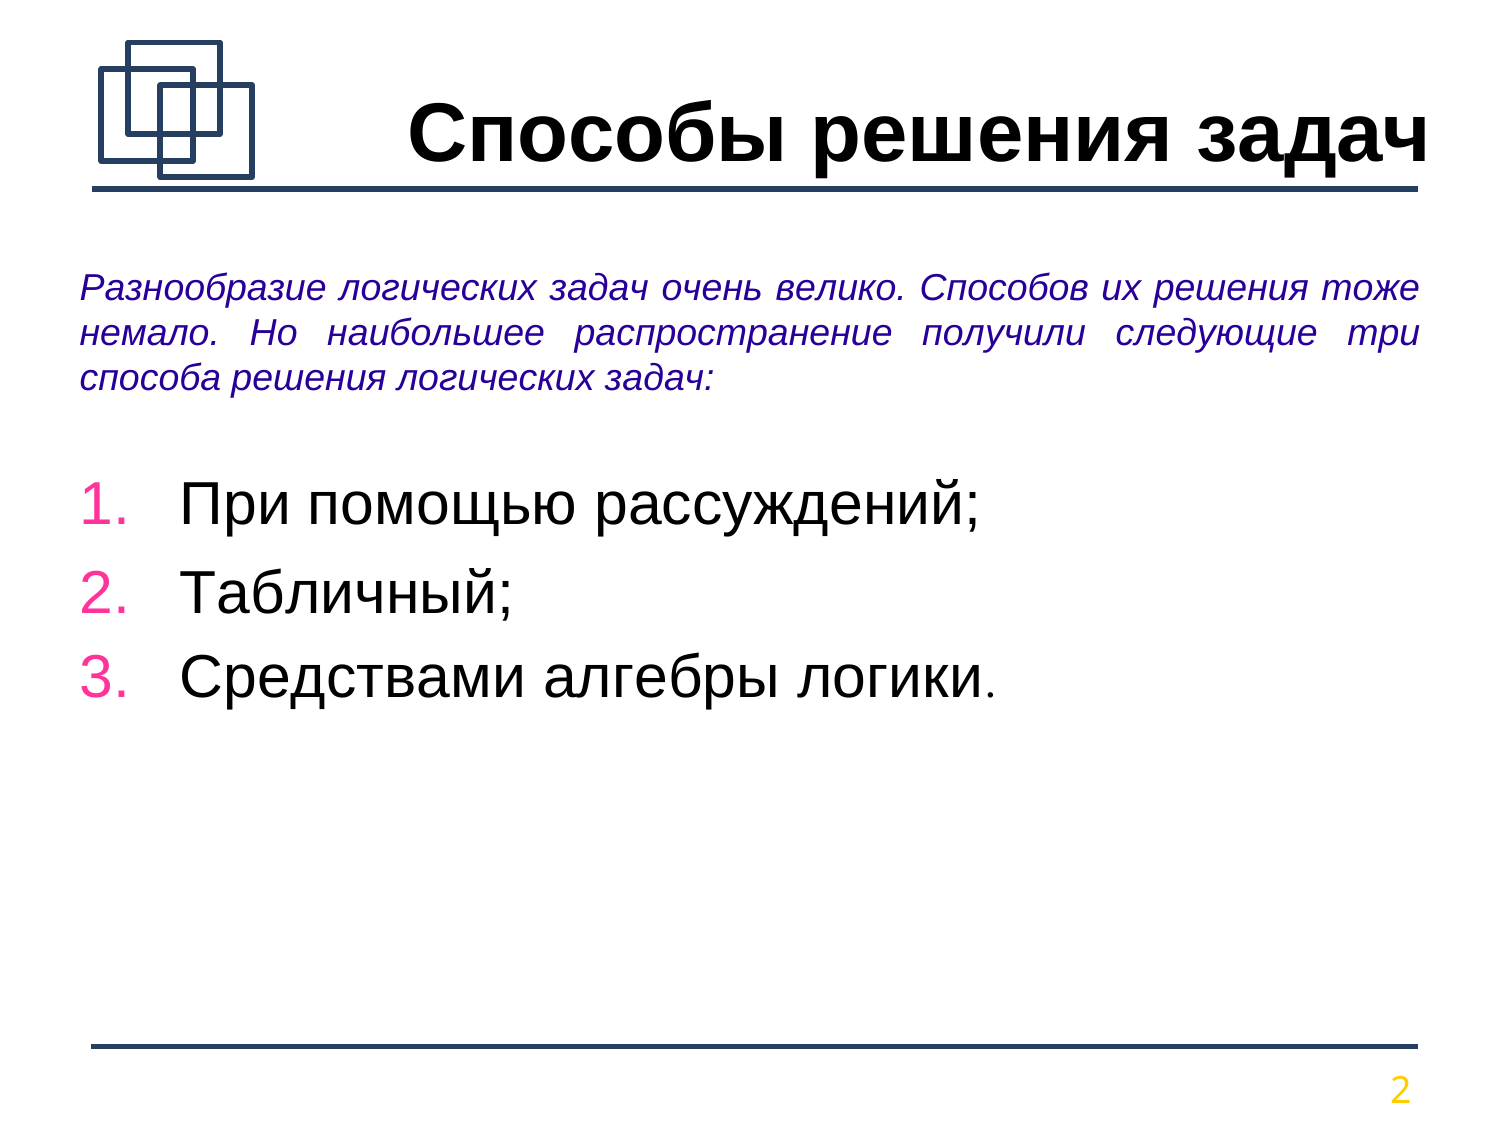

Способы решения задач
Разнообразие логических задач очень велико. Способов их решения тоже немало. Но наибольшее распространение получили следующие три способа решения логических задач:
# При помощью рассуждений;
Табличный;
Средствами алгебры логики.